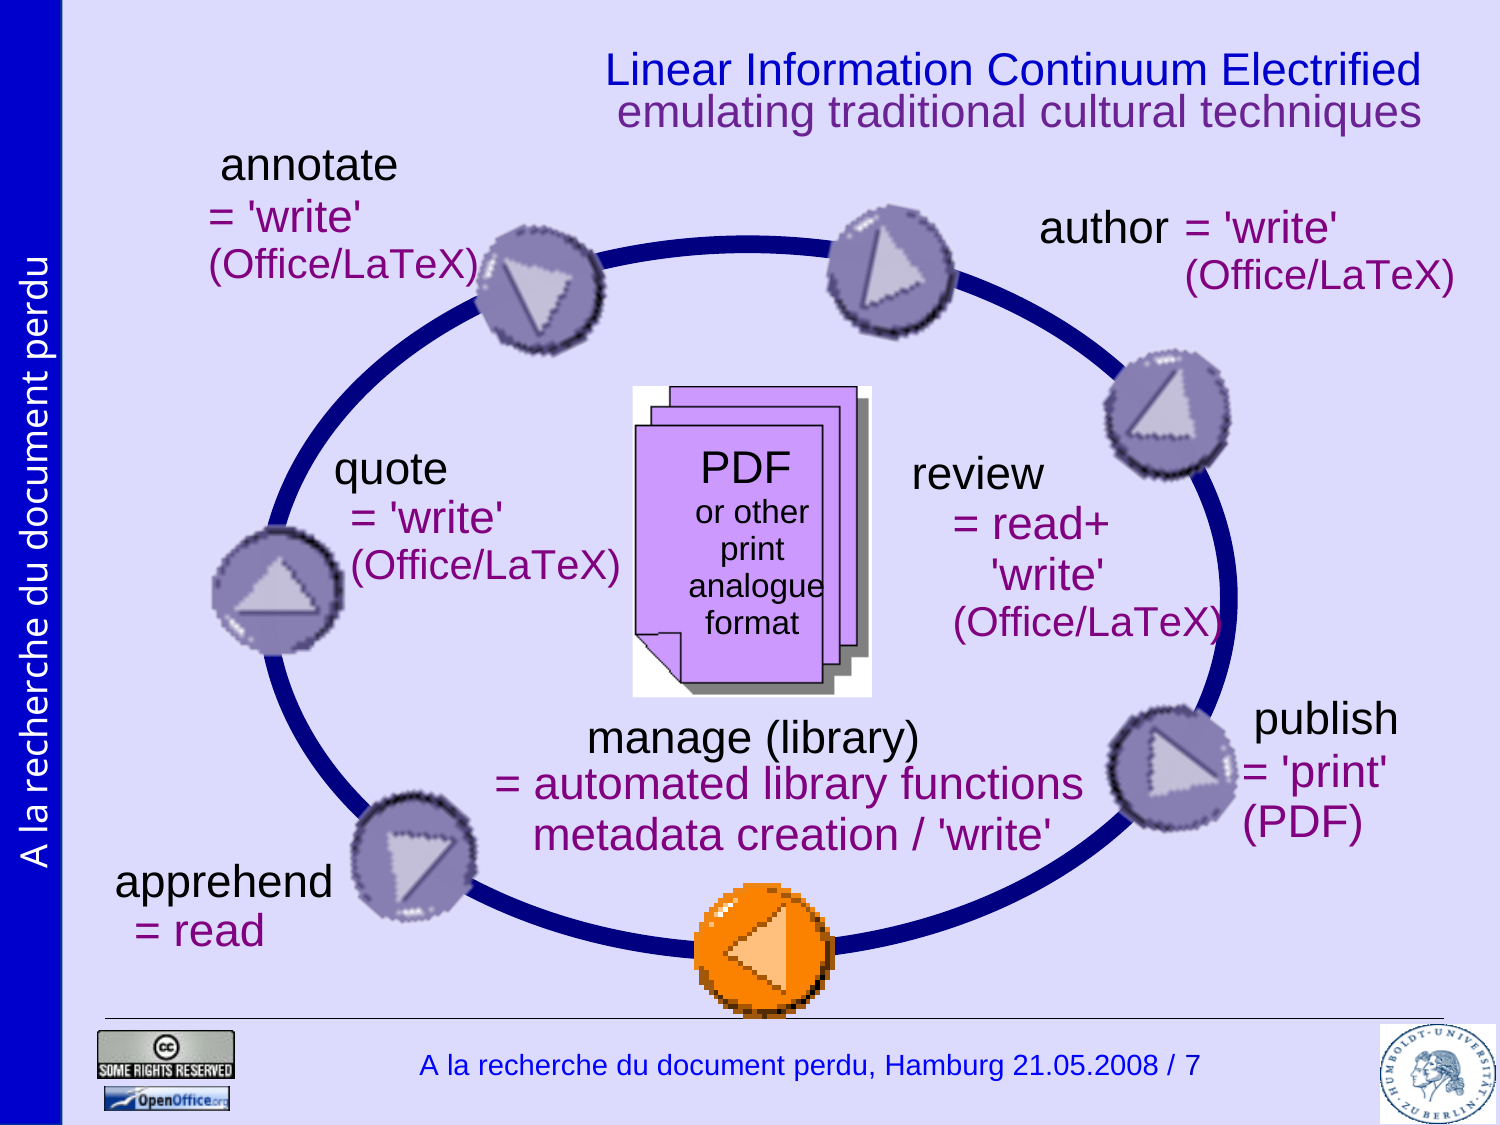

# Linear Information Continuum Electrified emulating traditional cultural techniques
annotate
= 'write'
(Office/LaTeX)
author
= 'write'
(Office/LaTeX)
PDF
or other
print
 analogue format
quote
review
= 'write'
(Office/LaTeX)
= read+
 'write'
(Office/LaTeX)
publish
manage (library)
= 'print'
(PDF)
= automated library functions
 metadata creation / 'write'
apprehend
= read